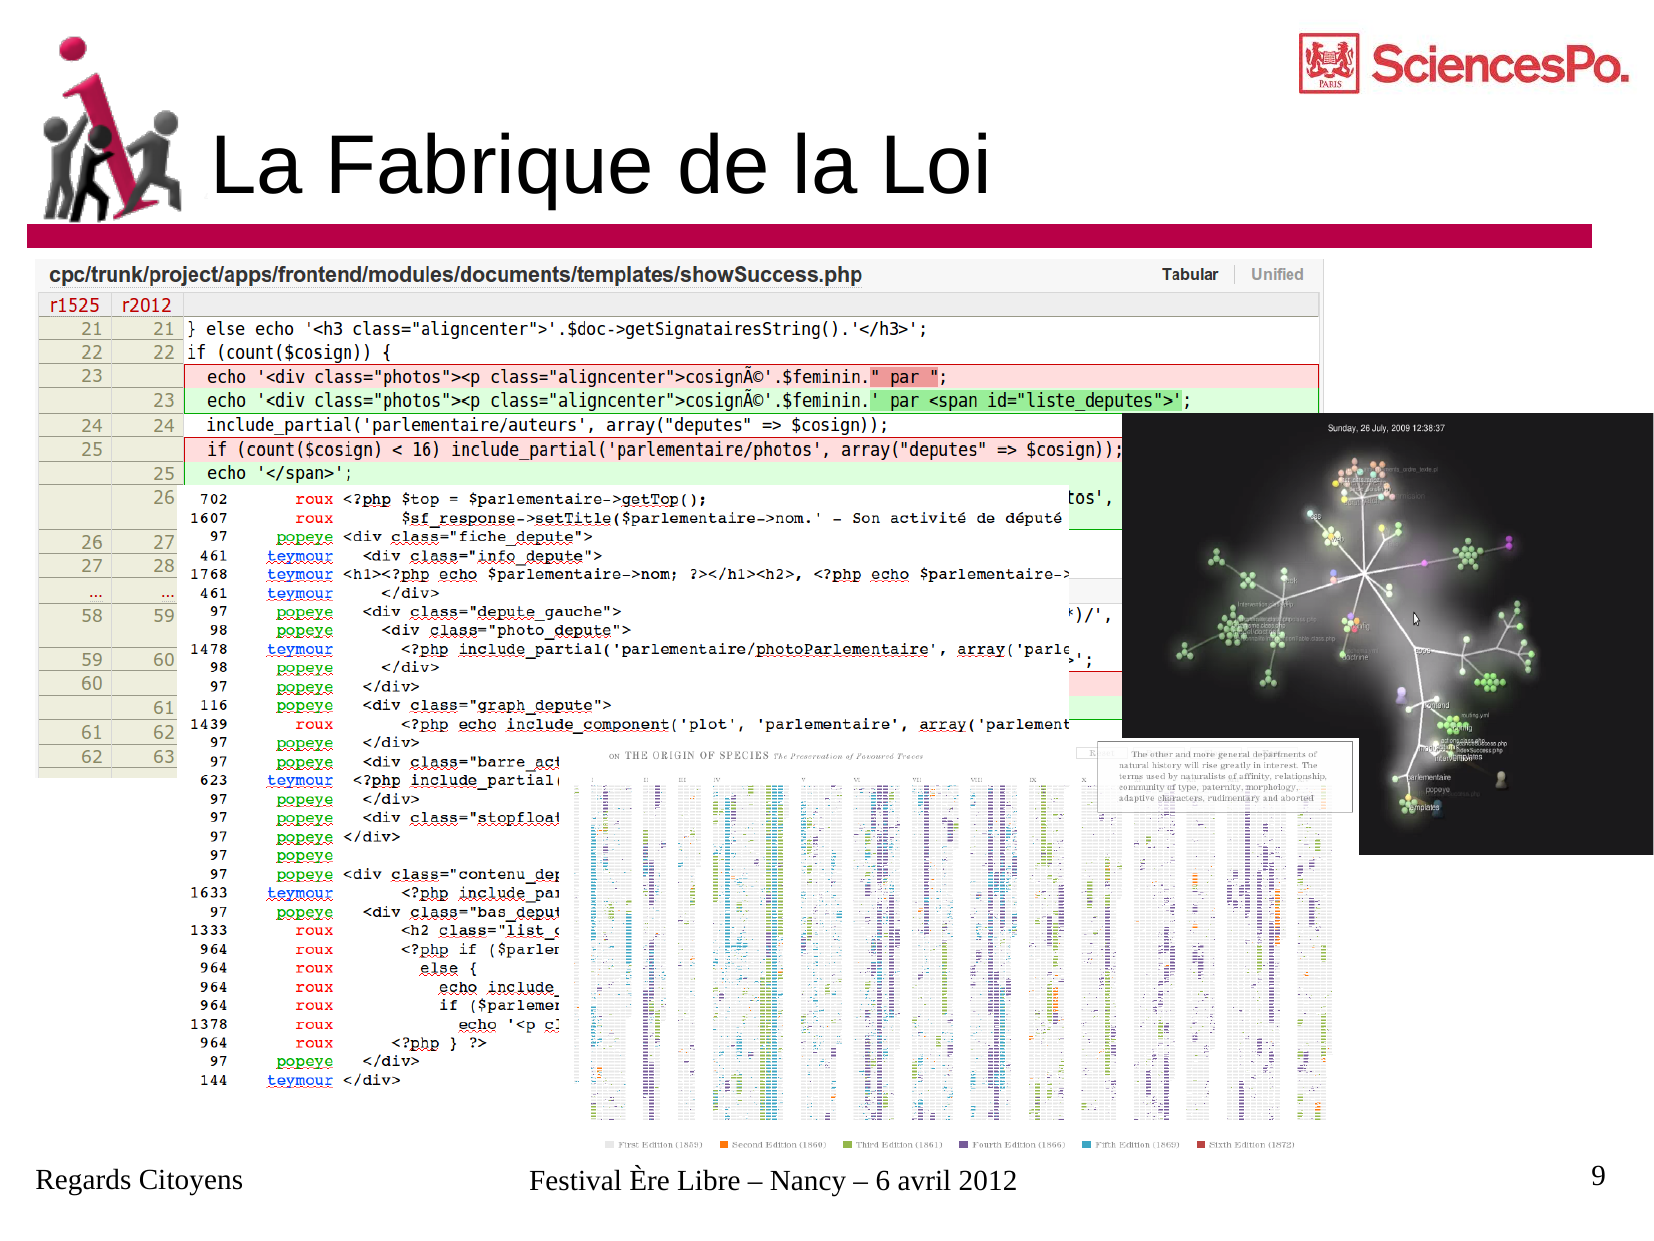

# La Fabrique de la Loi
9